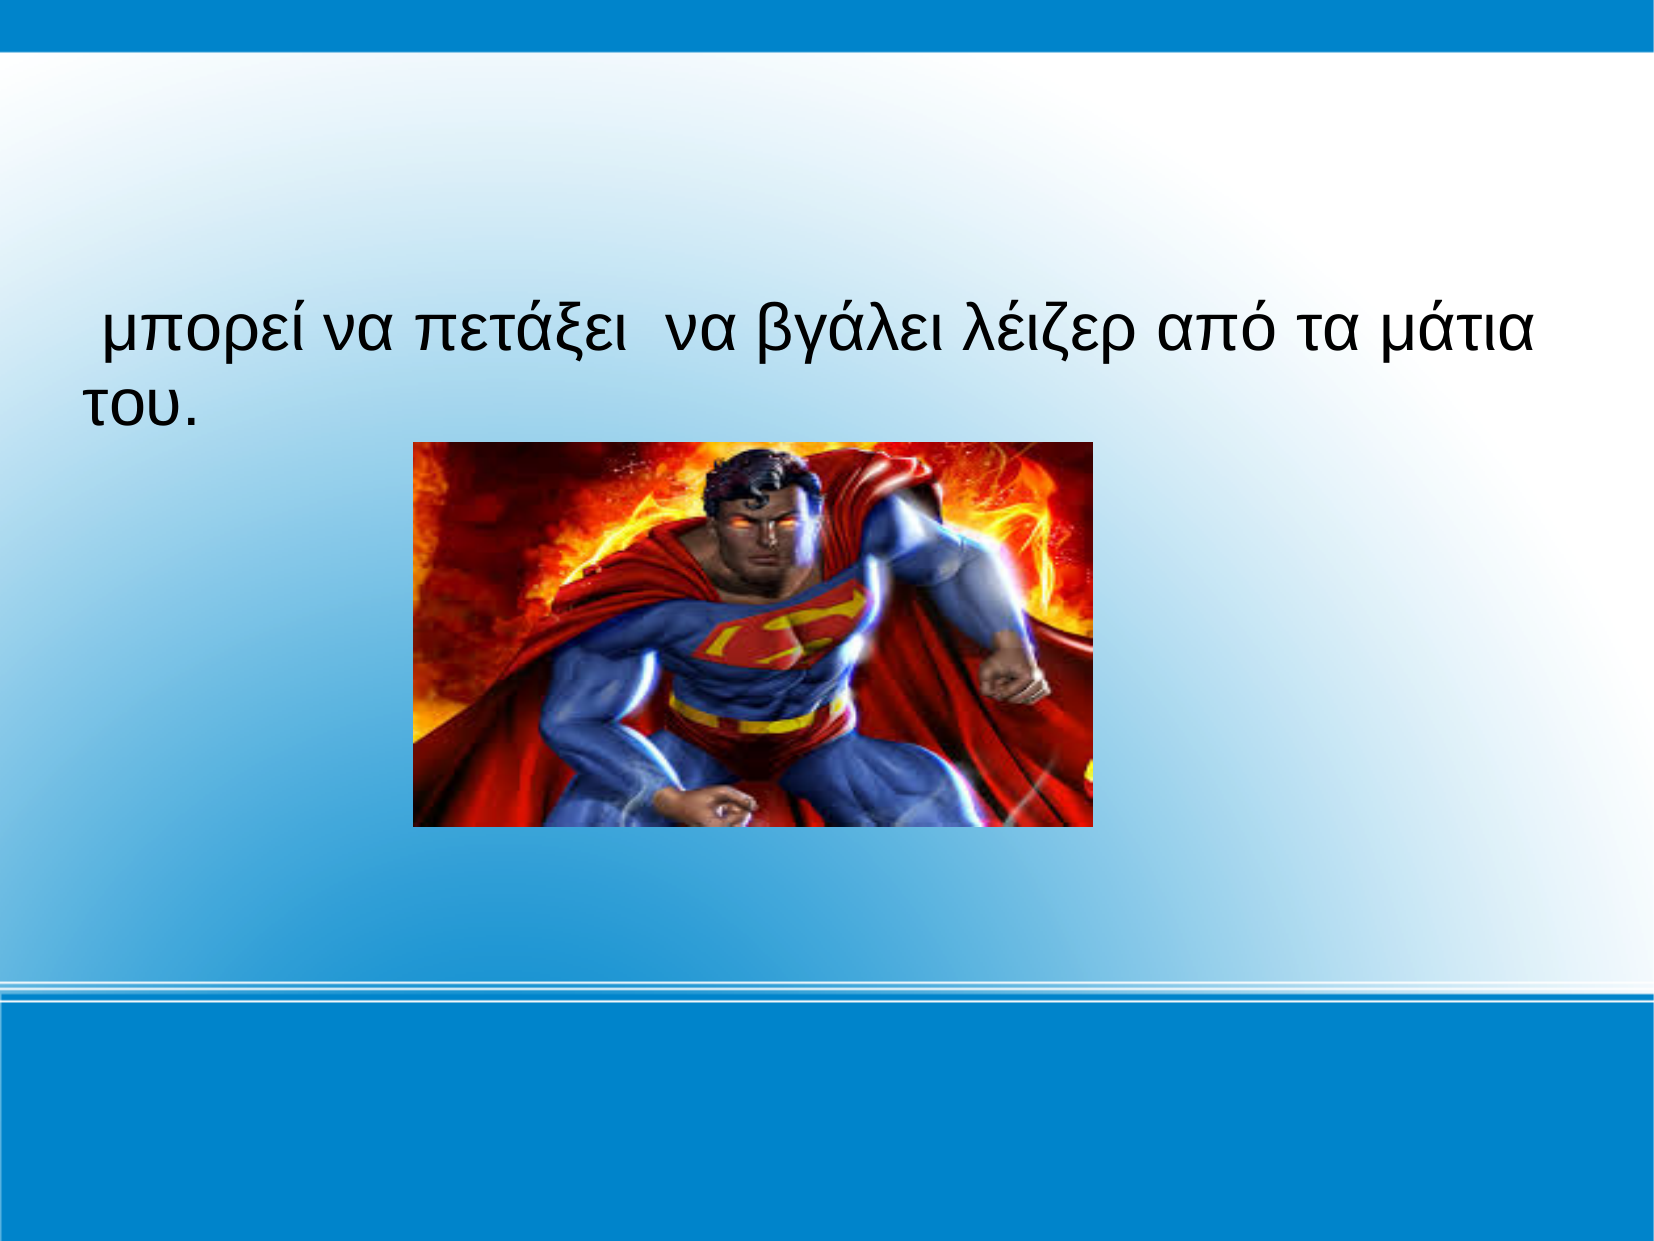

μπορεί να πετάξει να βγάλει λέιζερ από τα μάτια του.
#